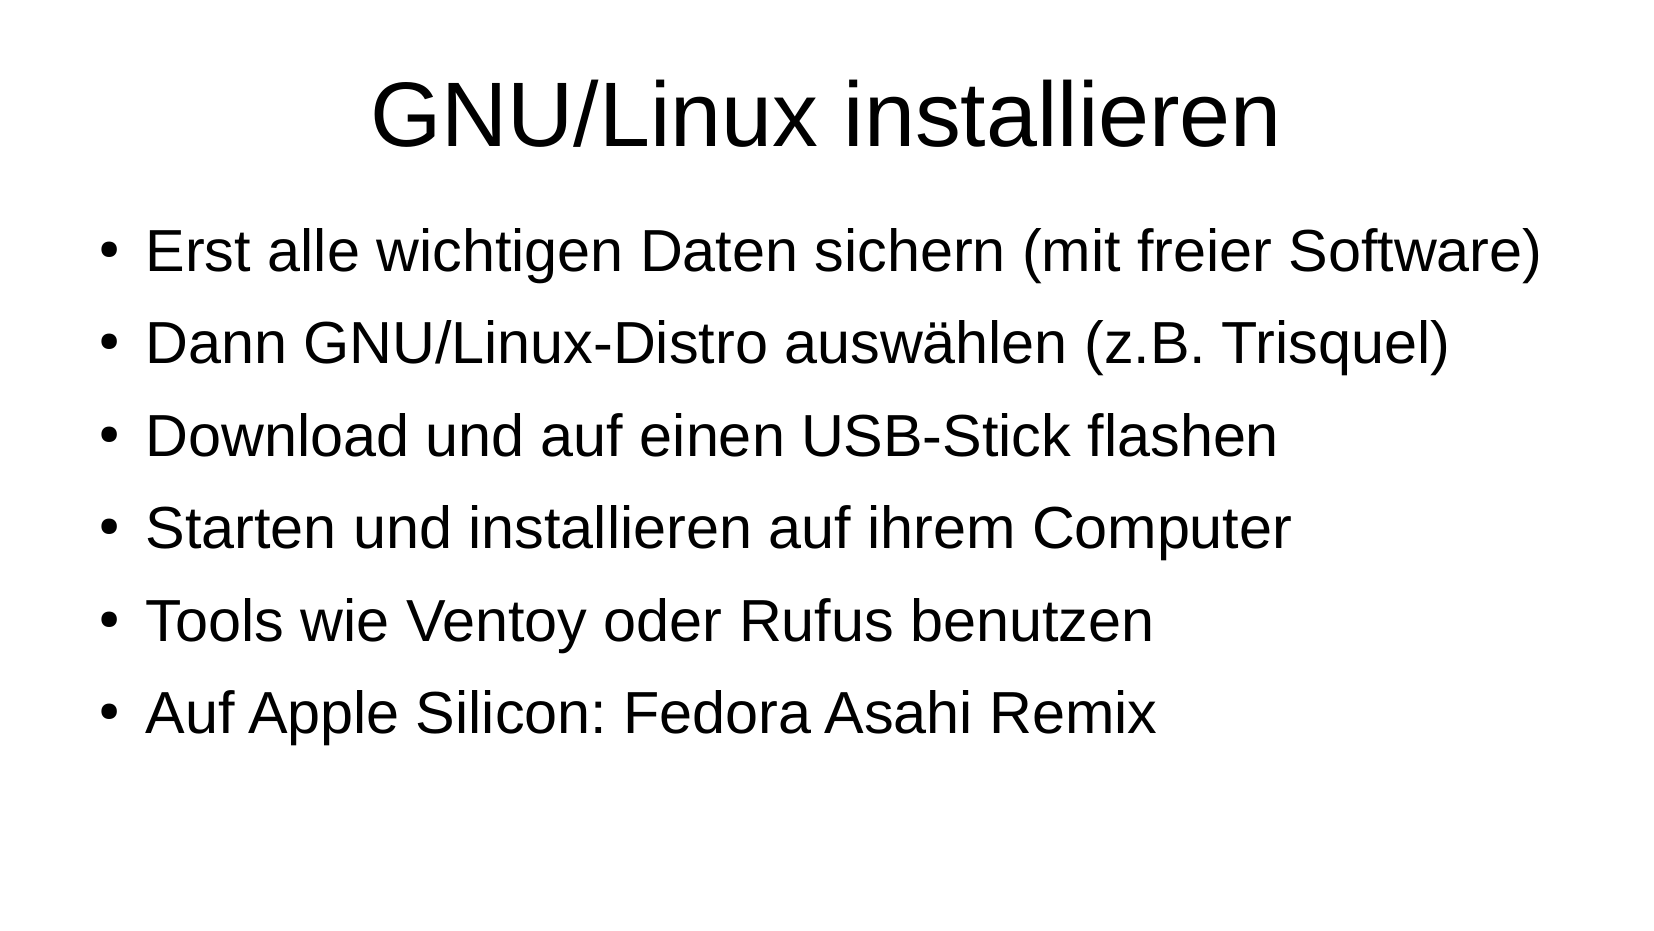

# GNU/Linux installieren
Erst alle wichtigen Daten sichern (mit freier Software)
Dann GNU/Linux-Distro auswählen (z.B. Trisquel)
Download und auf einen USB-Stick flashen
Starten und installieren auf ihrem Computer
Tools wie Ventoy oder Rufus benutzen
Auf Apple Silicon: Fedora Asahi Remix